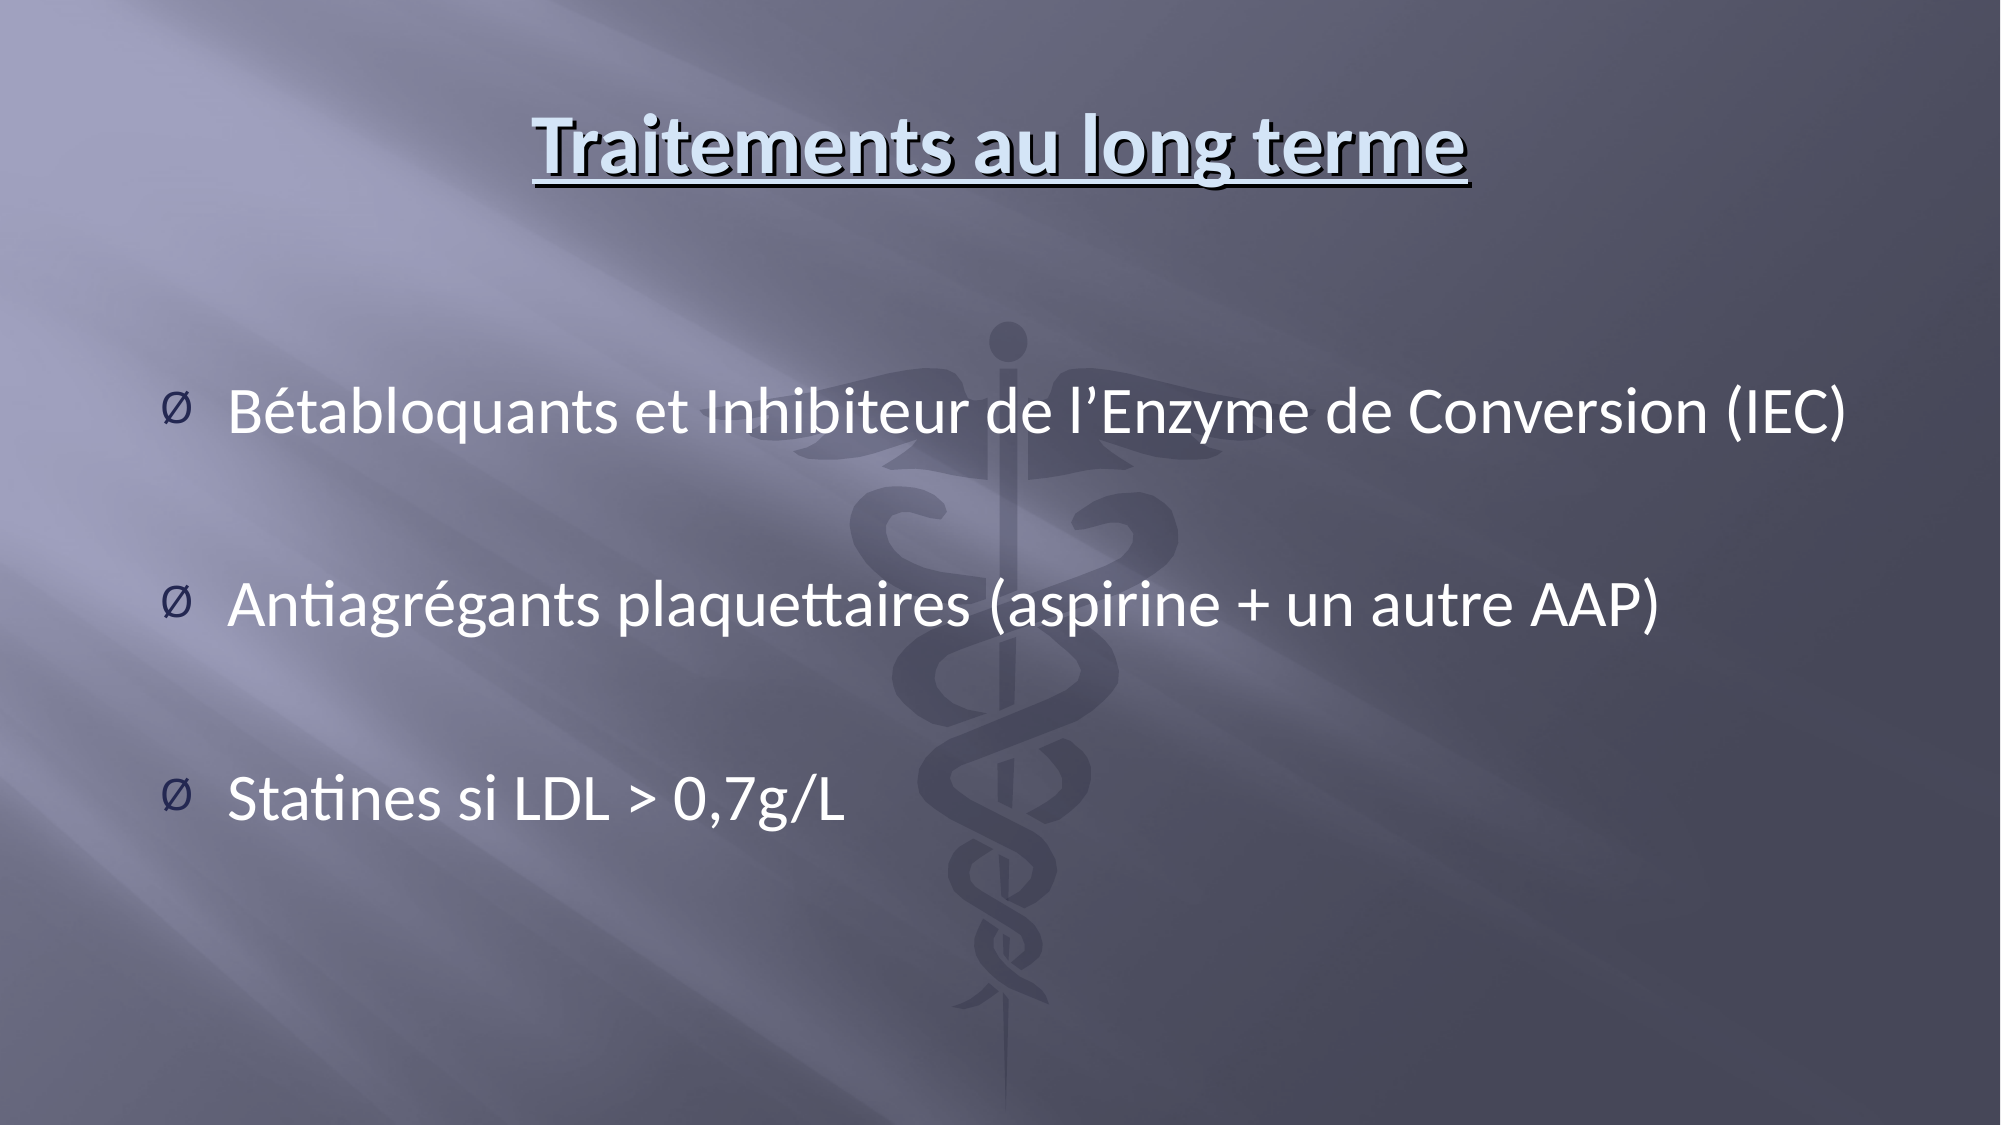

Traitements au long terme
# Bétabloquants et Inhibiteur de l’Enzyme de Conversion (IEC)
Antiagrégants plaquettaires (aspirine + un autre AAP)
Statines si LDL > 0,7g/L